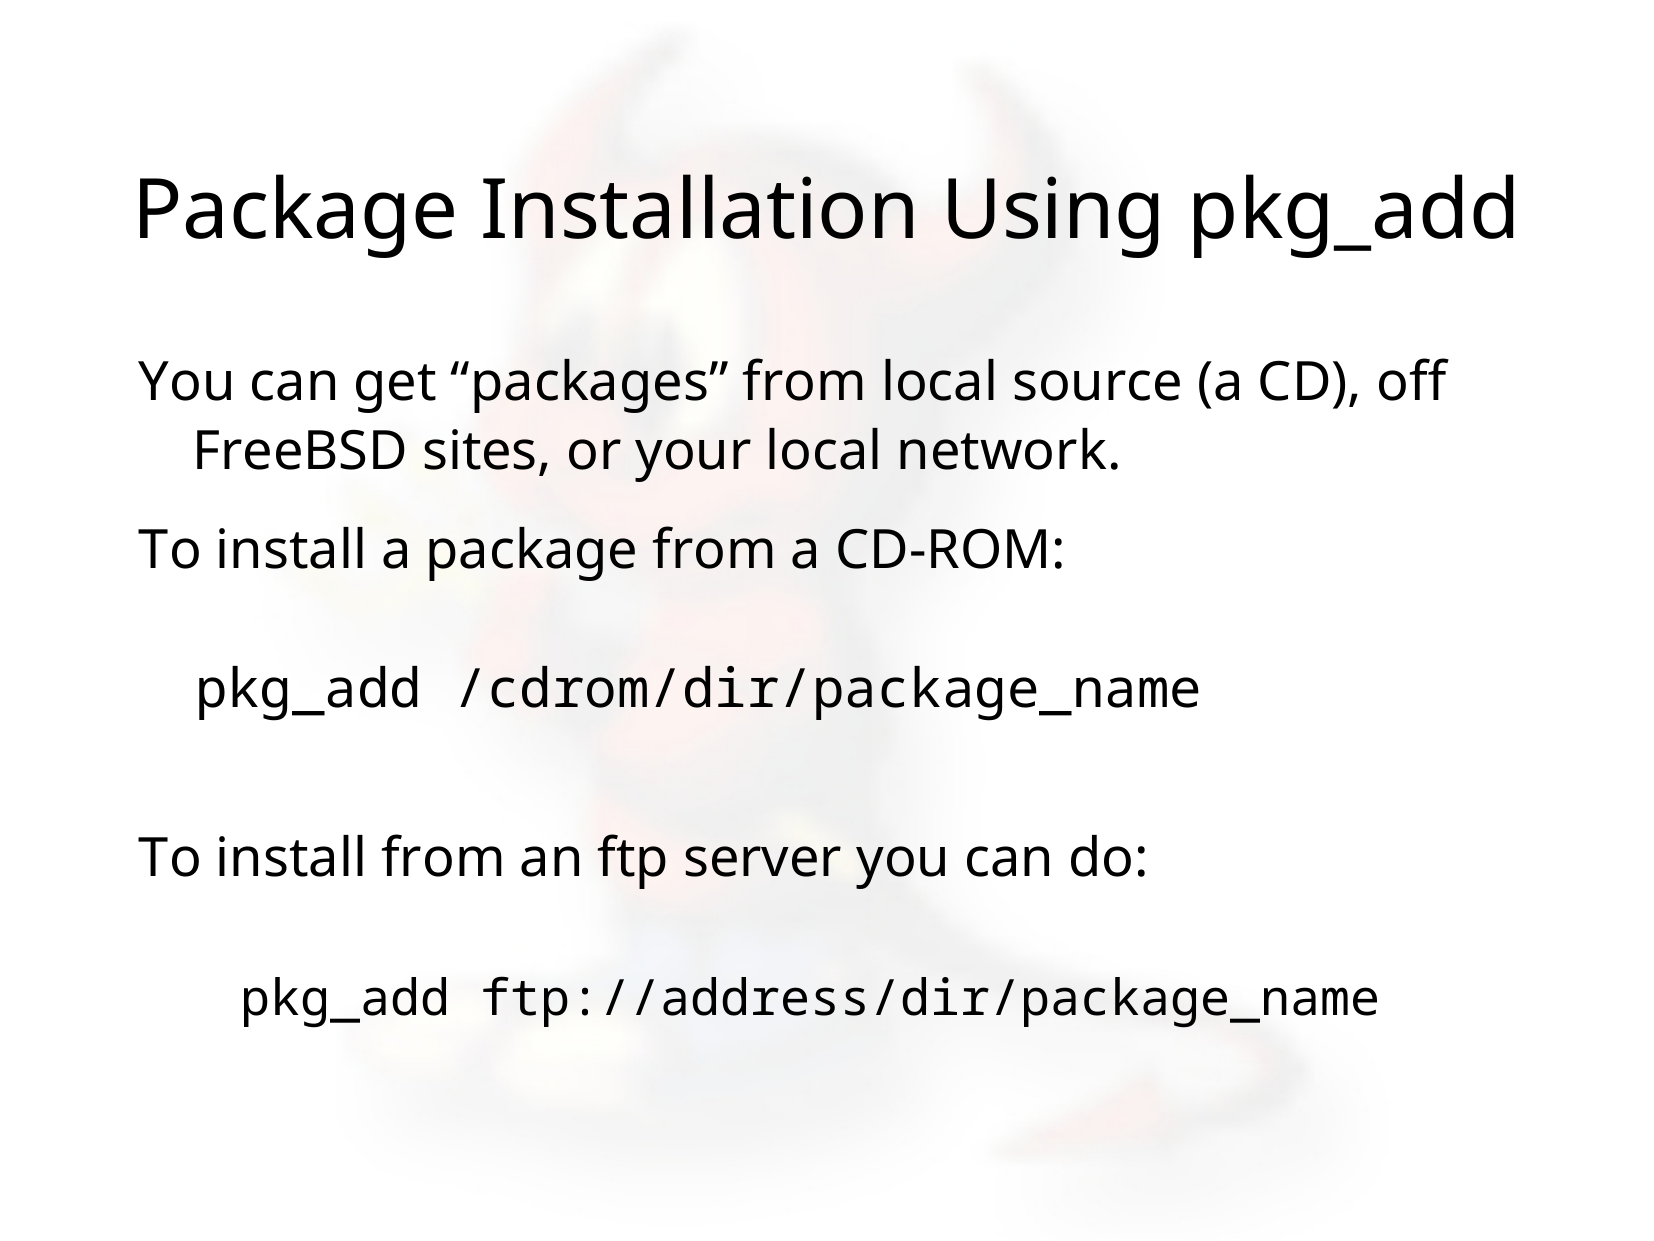

# Package Installation Using pkg_add
You can get “packages” from local source (a CD), off FreeBSD sites, or your local network.
To install a package from a CD-ROM:
	pkg_add /cdrom/dir/package_name
To install from an ftp server you can do:
	pkg_add ftp://address/dir/package_name